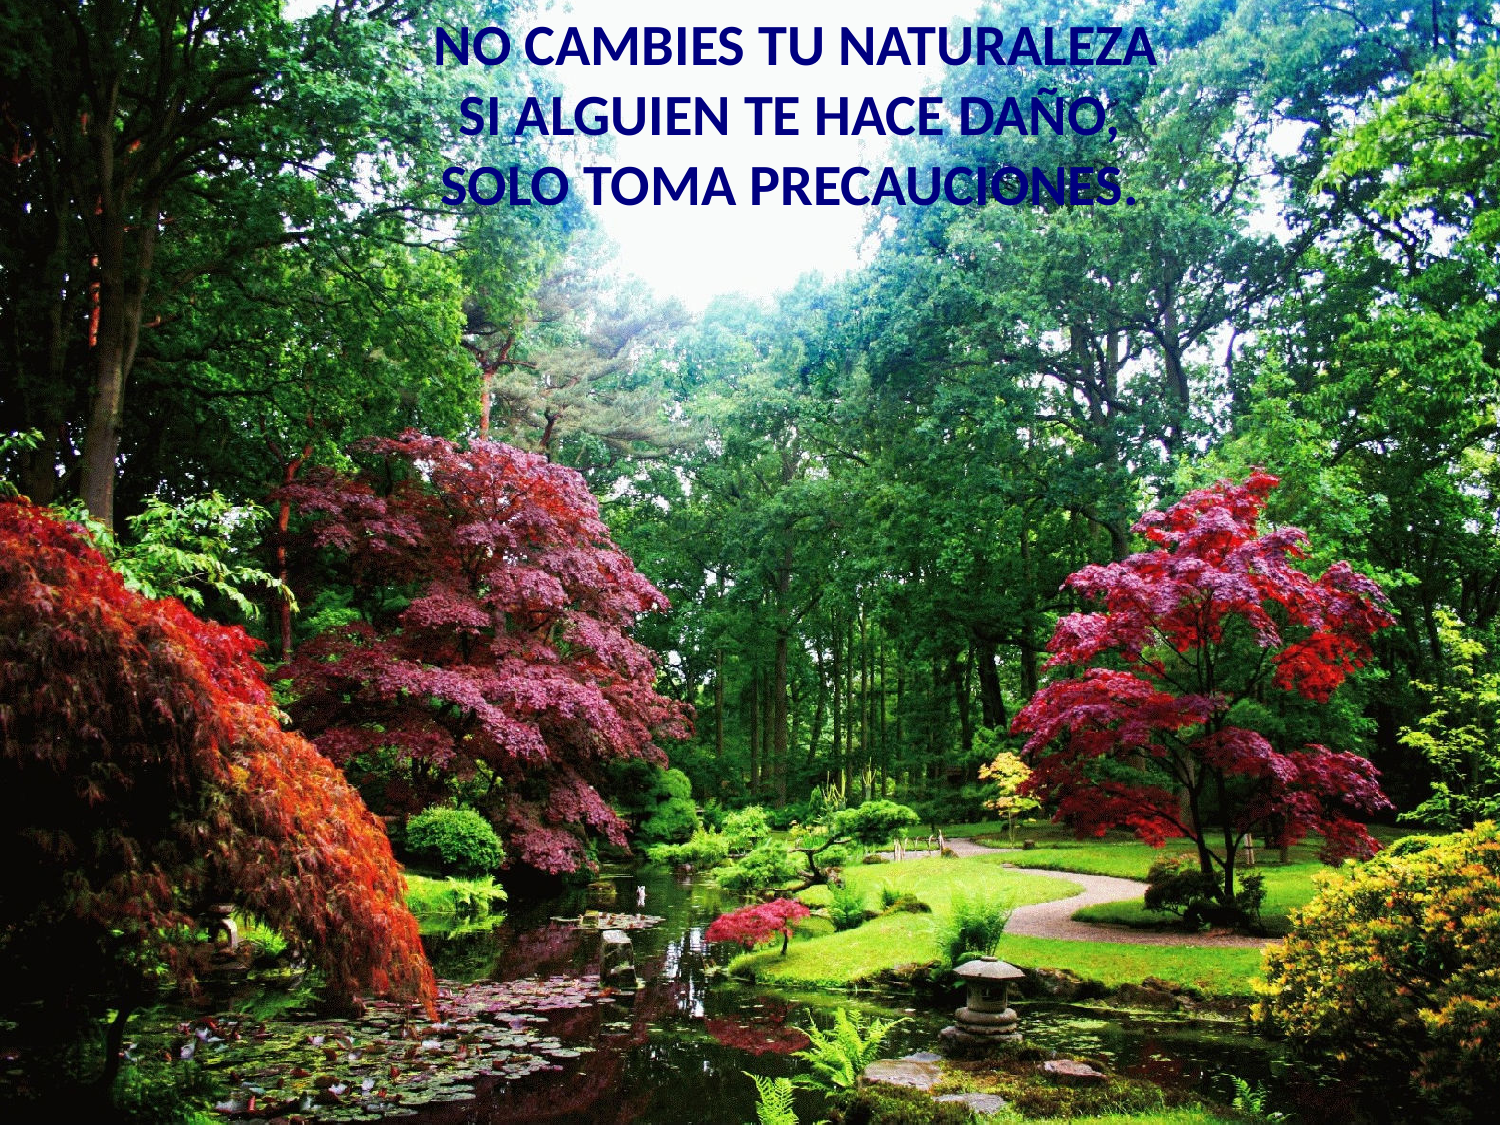

NO CAMBIES TU NATURALEZA
SI ALGUIEN TE HACE DAÑO,
SOLO TOMA PRECAUCIONES.